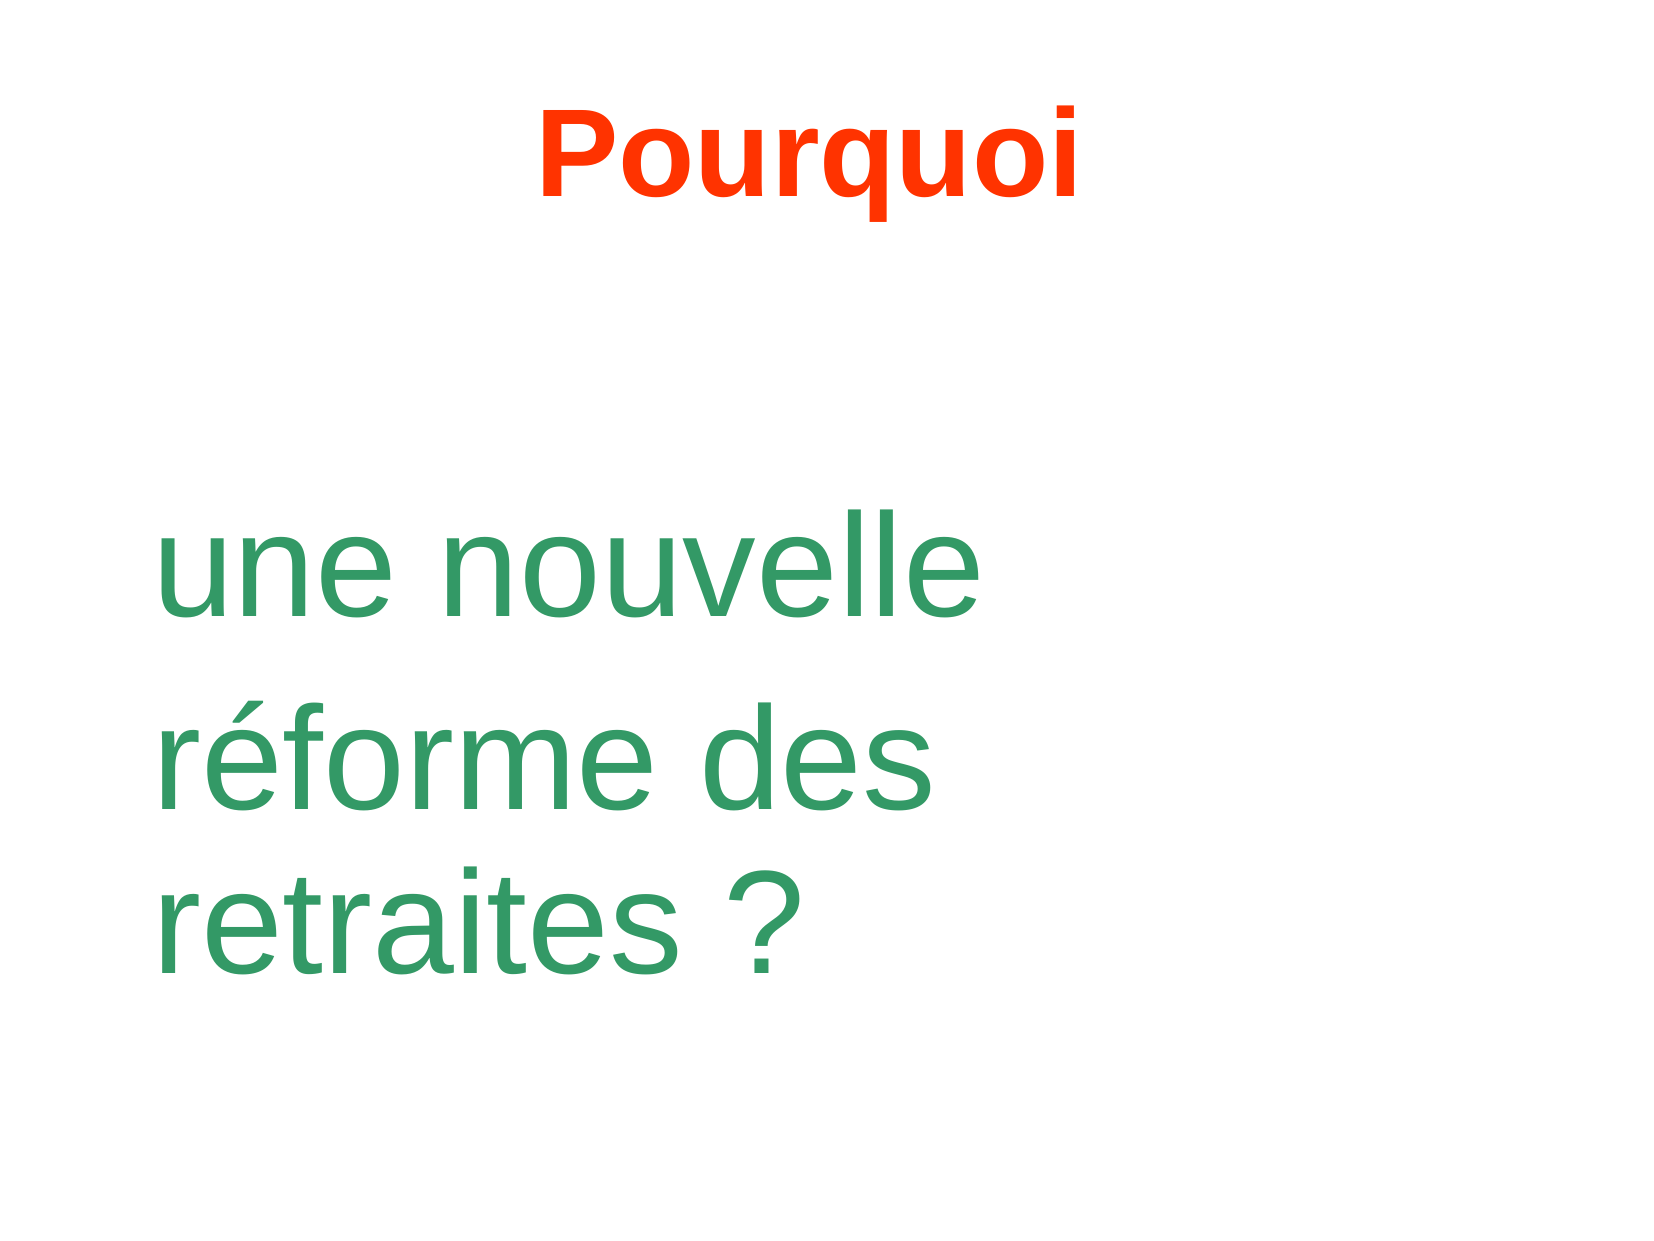

# Pourquoi
une nouvelle
réforme des retraites ?